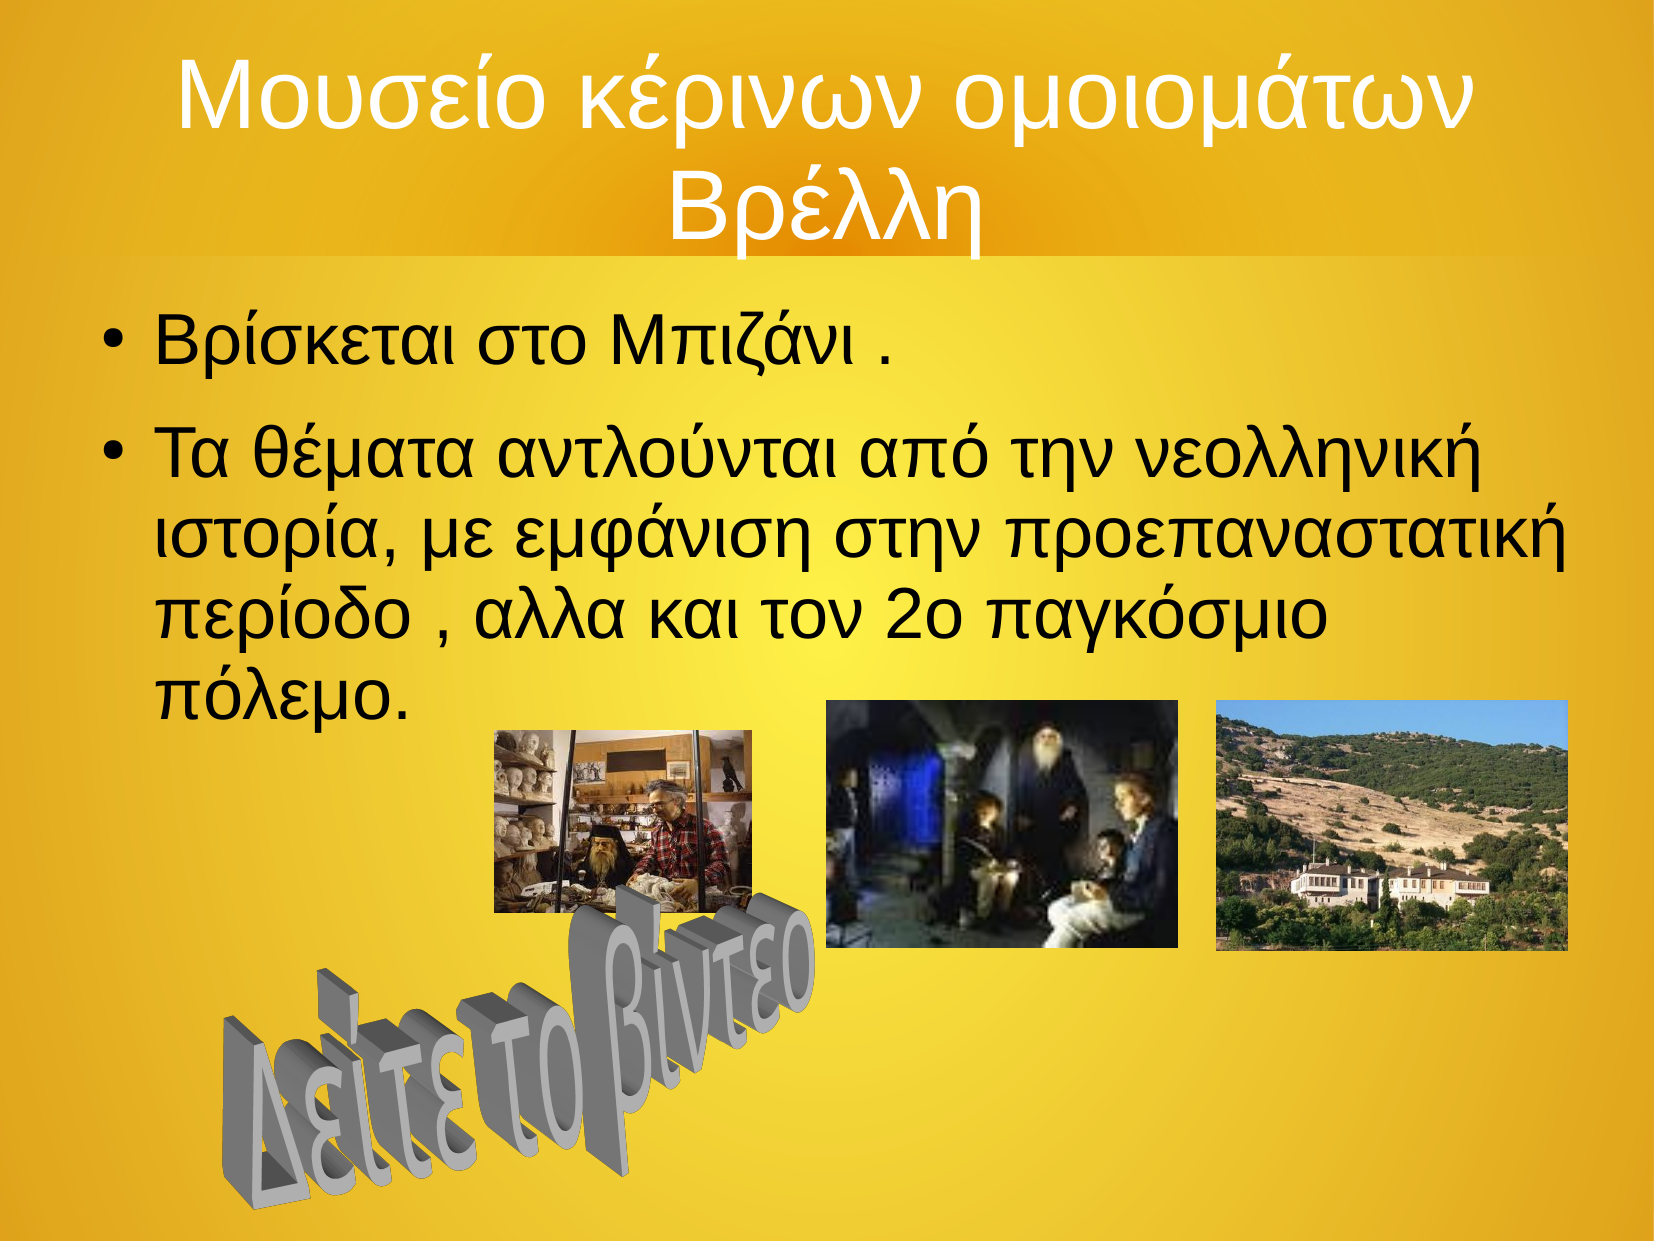

# Μουσείο κέρινων ομοιομάτων Βρέλλη
Βρίσκεται στο Μπιζάνι .
Τα θέματα αντλούνται από την νεολληνική ιστορία, με εμφάνιση στην προεπαναστατική περίοδο , αλλα και τον 2ο παγκόσμιο πόλεμο.
Δείτε το βίντεο